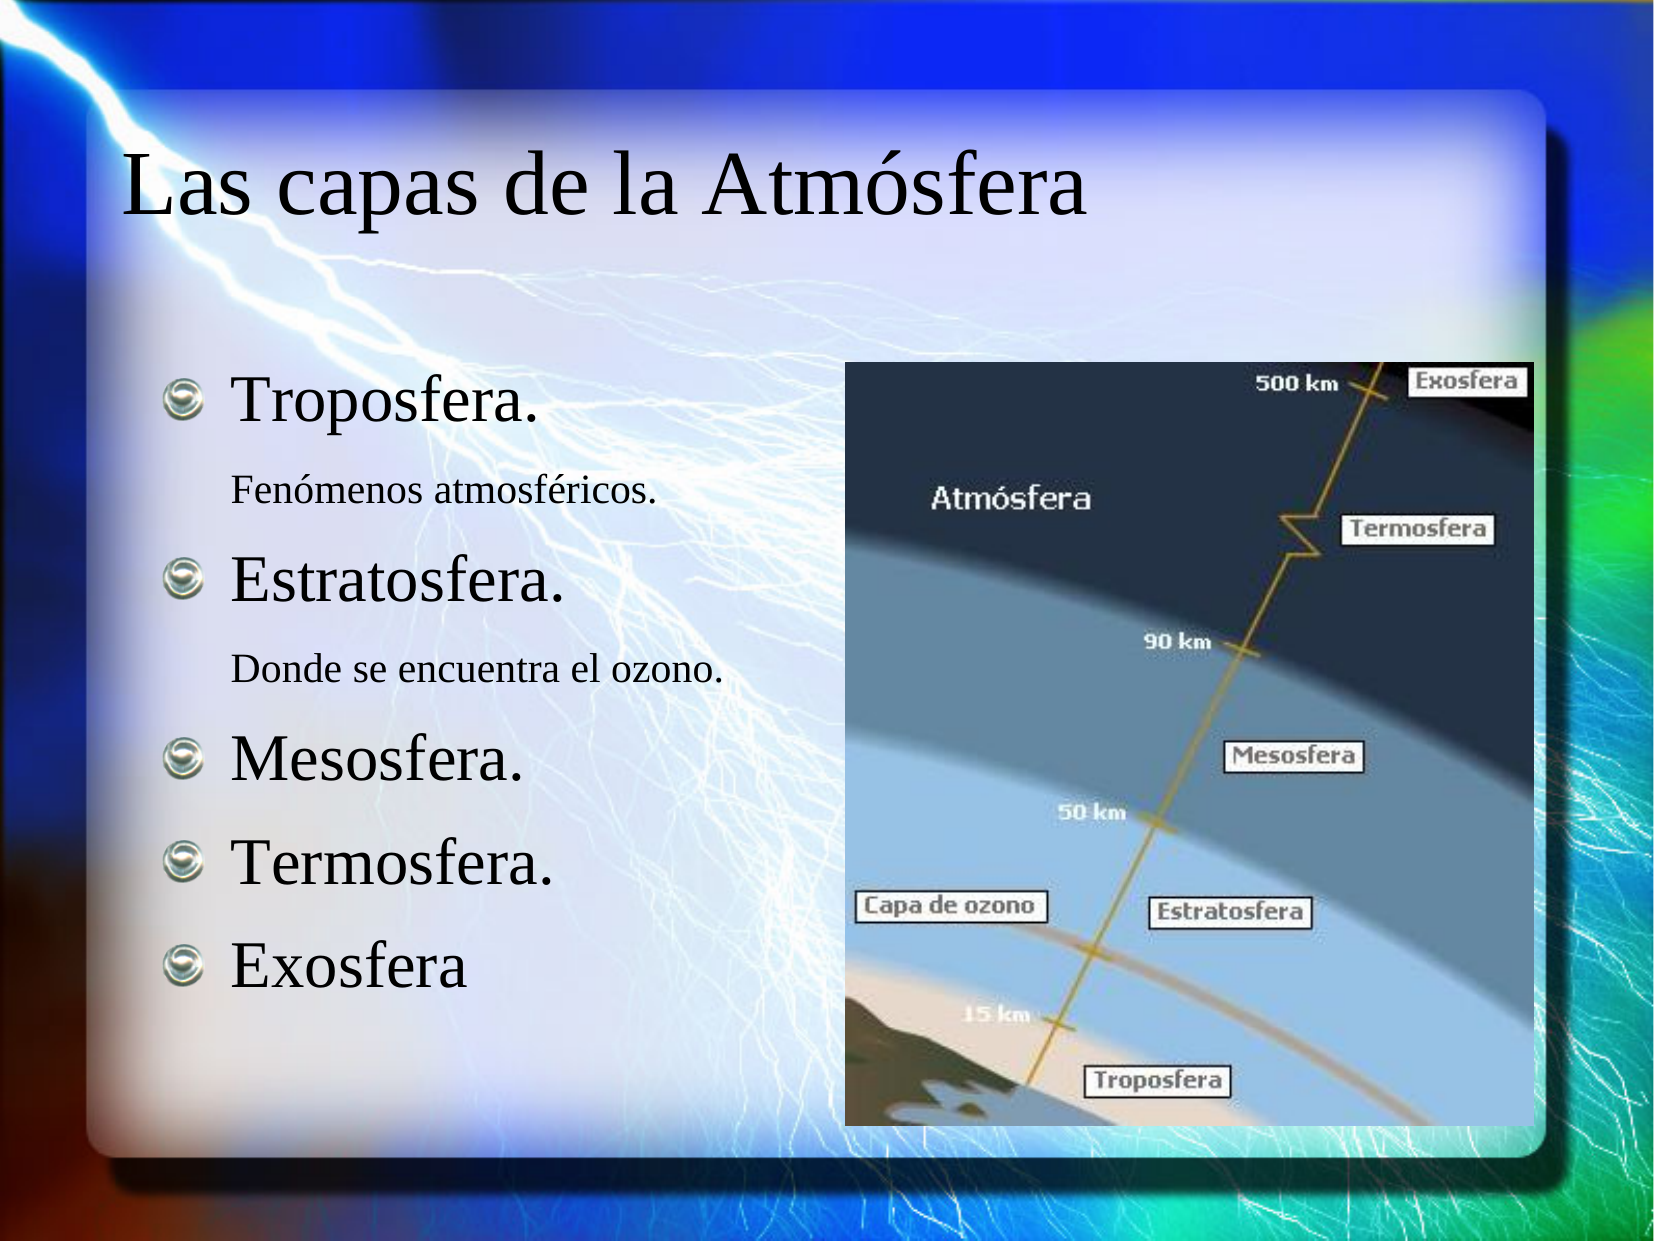

# Las capas de la Atmósfera
Troposfera.
Fenómenos atmosféricos.
Estratosfera.
Donde se encuentra el ozono.
Mesosfera.
Termosfera.
Exosfera